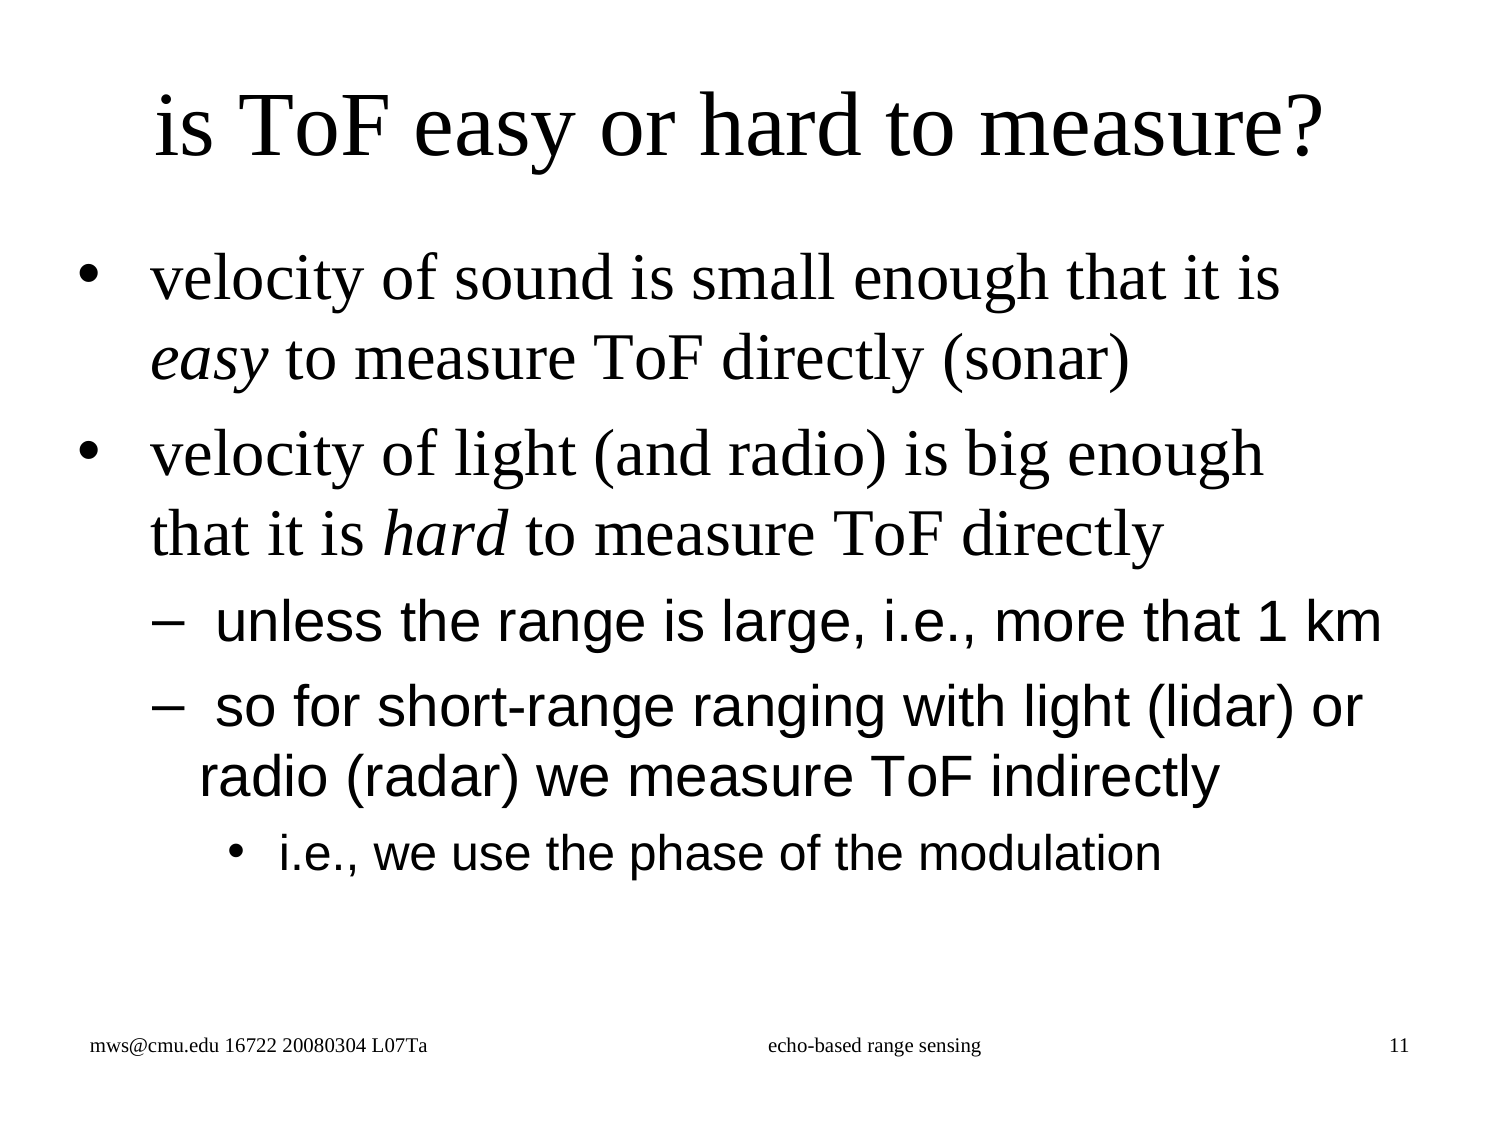

is ToF easy or hard to measure?
 velocity of sound is small enough that it is
 easy to measure ToF directly (sonar)
 velocity of light (and radio) is big enough
 that it is hard to measure ToF directly
 unless the range is large, i.e., more that 1 km
 so for short-range ranging with light (lidar) or radio (radar) we measure ToF indirectly
 i.e., we use the phase of the modulation
mws@cmu.edu 16722 20080304 L07Ta
echo-based range sensing